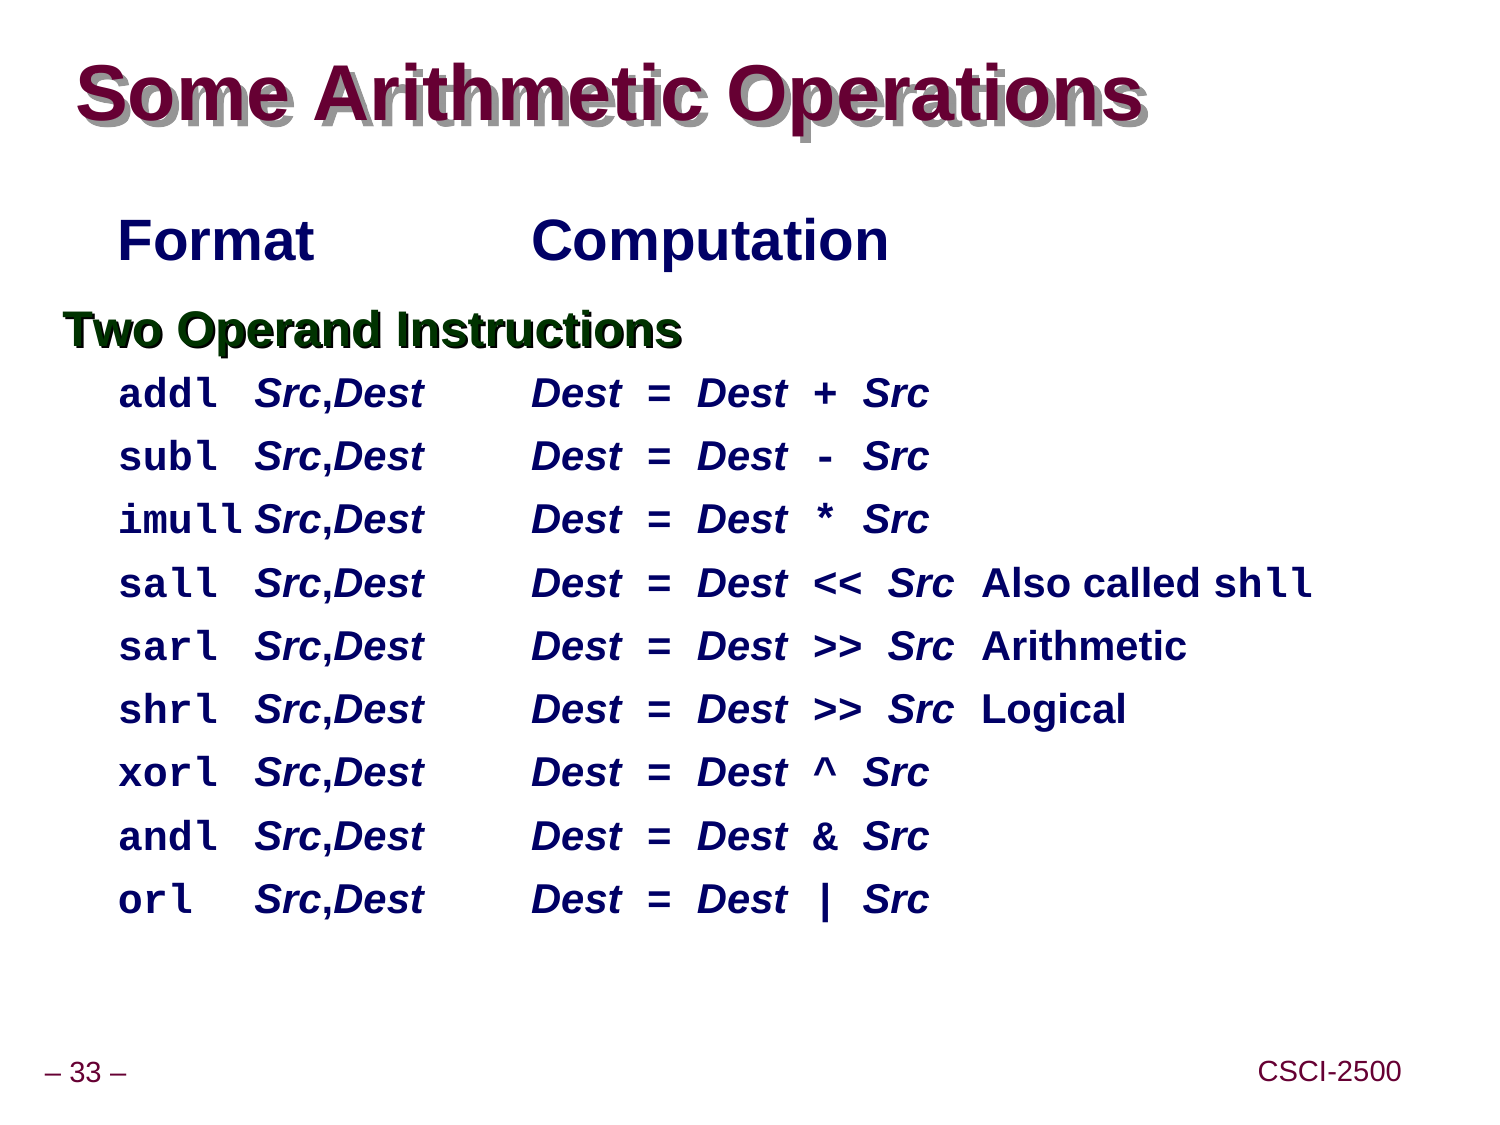

# Some Arithmetic Operations
Format	Computation
Two Operand Instructions
addl Src,Dest	Dest = Dest + Src
subl Src,Dest	Dest = Dest - Src
imull Src,Dest	Dest = Dest * Src
sall Src,Dest	Dest = Dest << Src	Also called shll
sarl Src,Dest	Dest = Dest >> Src	Arithmetic
shrl Src,Dest	Dest = Dest >> Src	Logical
xorl Src,Dest	Dest = Dest ^ Src
andl Src,Dest	Dest = Dest & Src
orl Src,Dest	Dest = Dest | Src